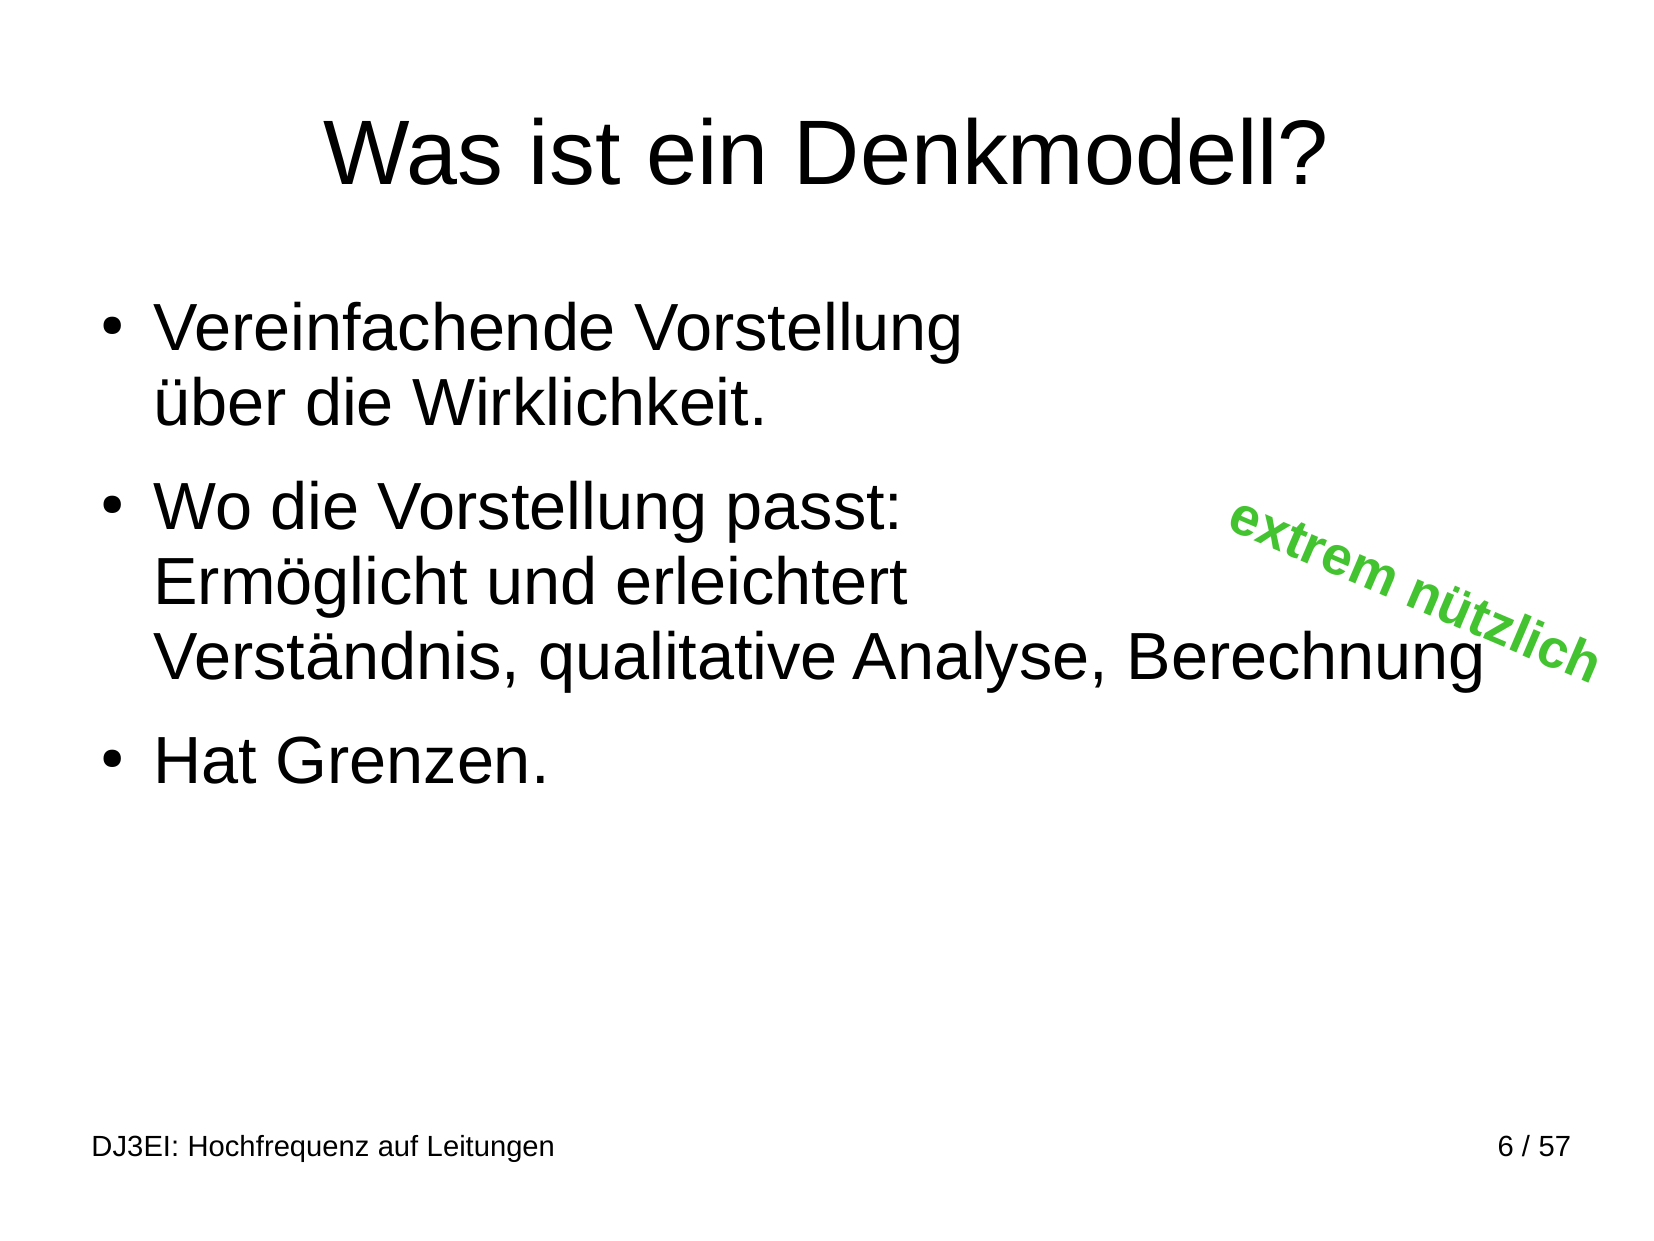

# Was ist ein Denkmodell?
Vereinfachende Vorstellung
über die Wirklichkeit.
Wo die Vorstellung passt:
Ermöglicht und erleichtert
Verständnis, qualitative Analyse, Berechnung
Hat Grenzen.
extrem nützlich